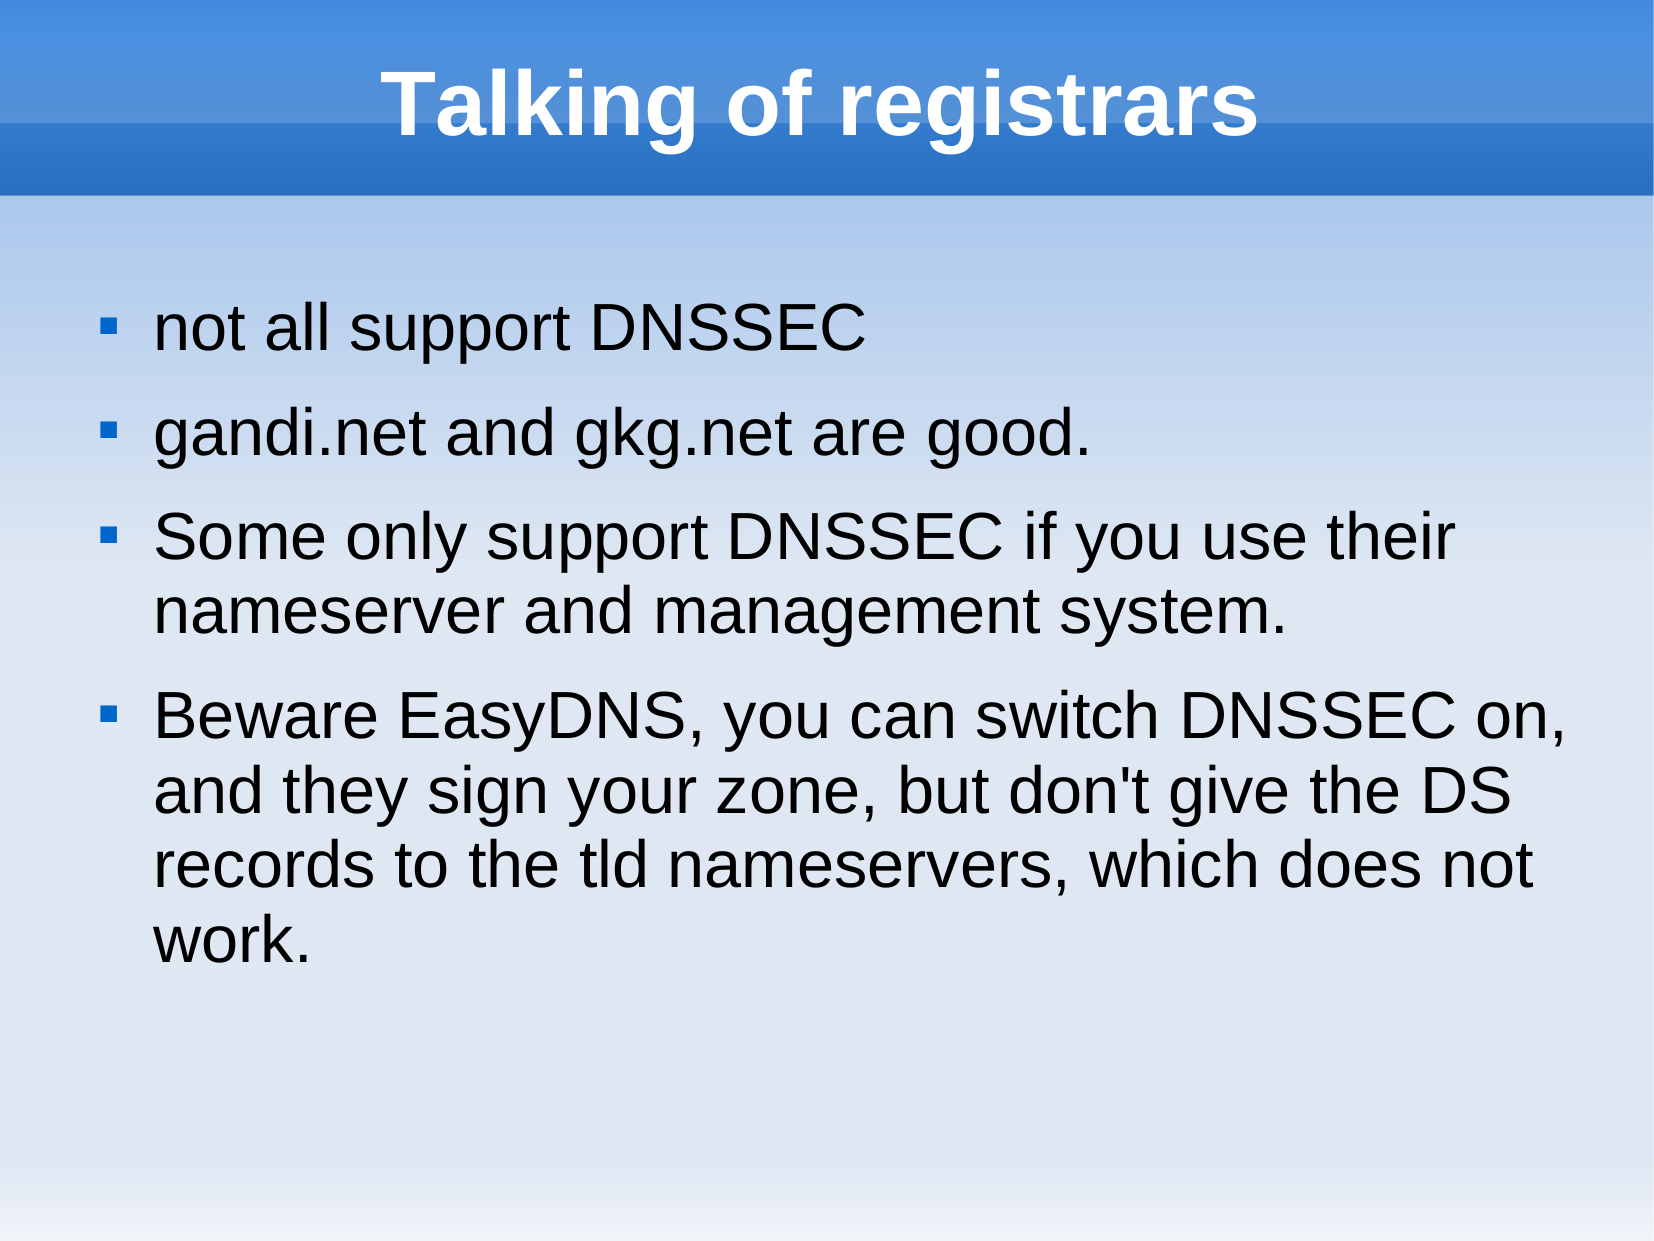

# Talking of registrars
not all support DNSSEC
gandi.net and gkg.net are good.
Some only support DNSSEC if you use their nameserver and management system.
Beware EasyDNS, you can switch DNSSEC on, and they sign your zone, but don't give the DS records to the tld nameservers, which does not work.